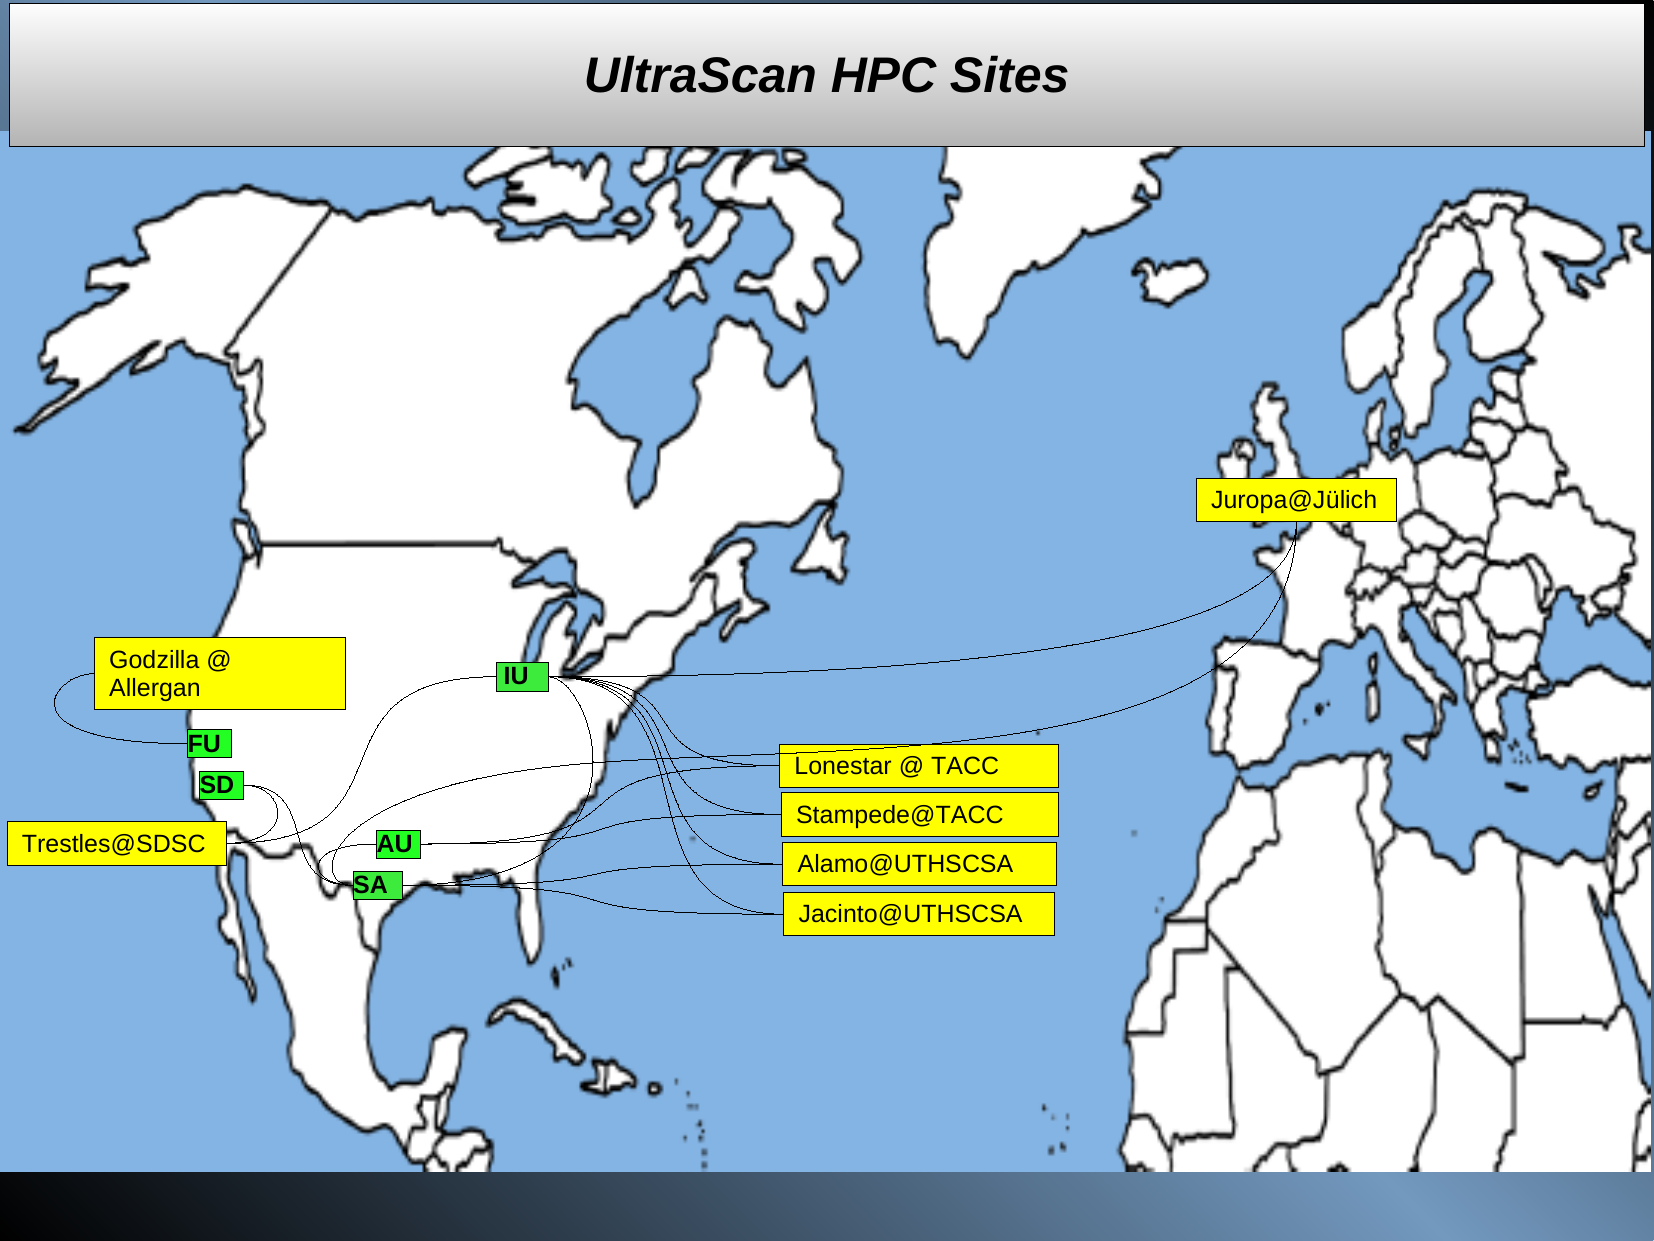

UltraScan HPC Sites
Juropa@Jülich
Godzilla @ Allergan
 IU
FU
Lonestar @ TACC
SD
Stampede@TACC
Trestles@SDSC
AU
Alamo@UTHSCSA
SA
Jacinto@UTHSCSA